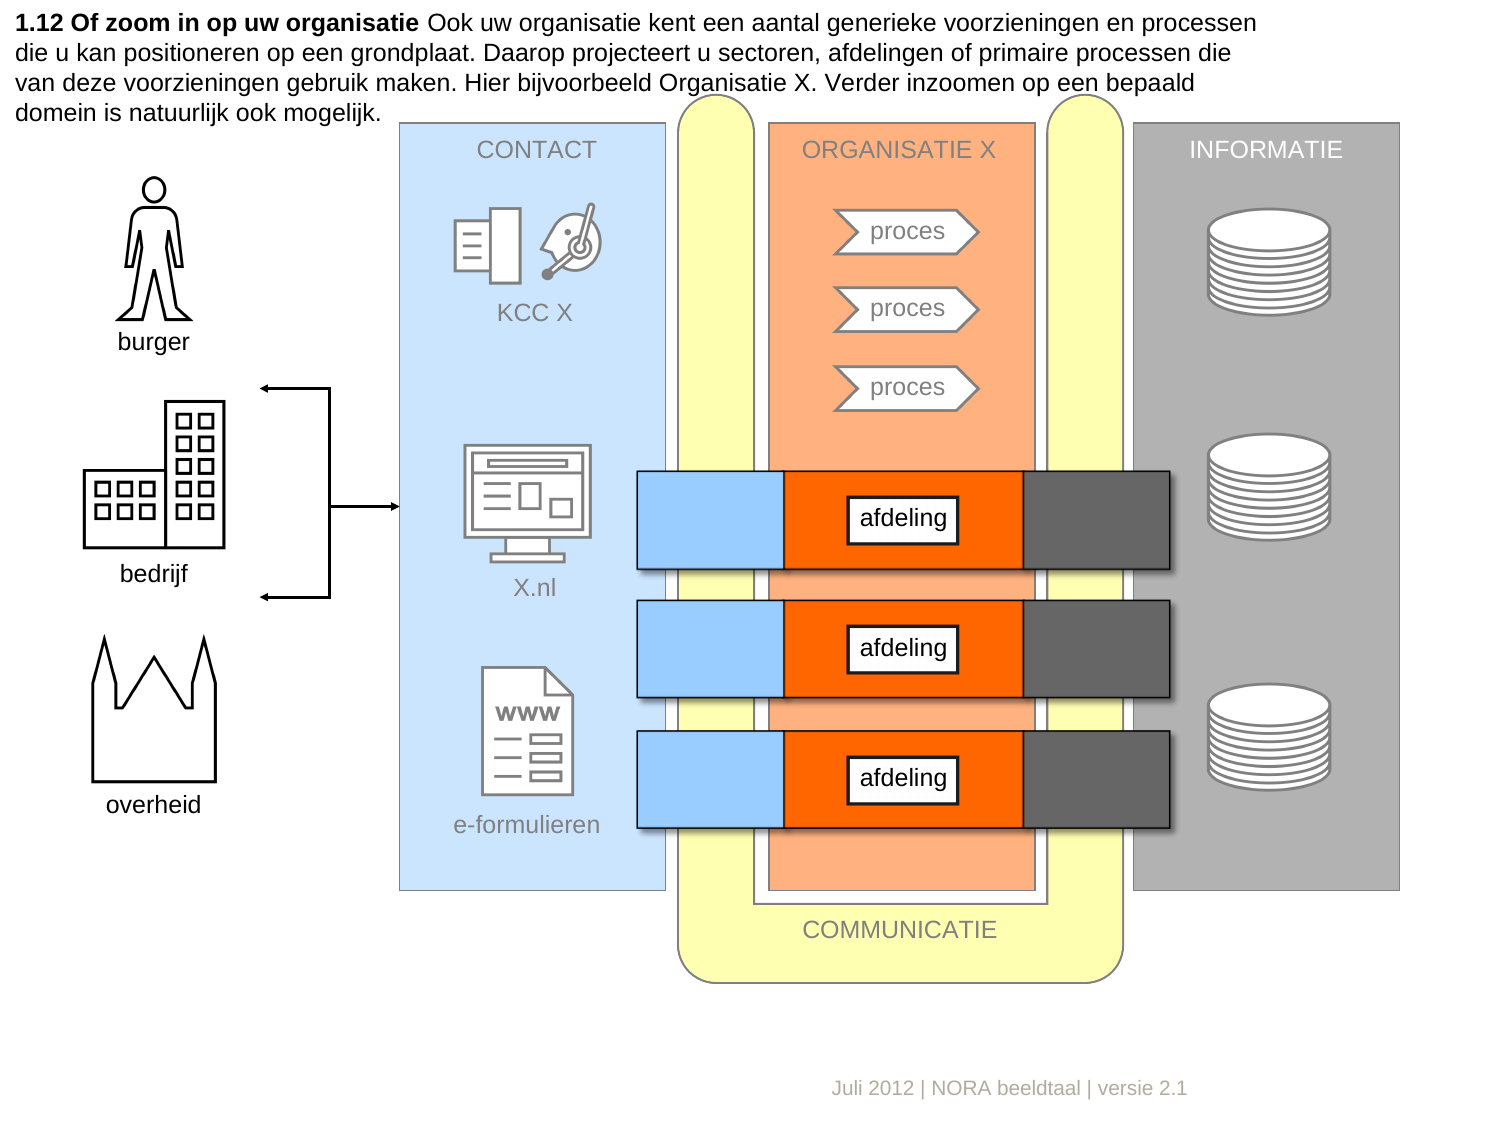

# 1.12 Of zoom in op uw organisatie Ook uw organisatie kent een aantal generieke voorzieningen en processen die u kan positioneren op een grondplaat. Daarop projecteert u sectoren, afdelingen of primaire processen die van deze voorzieningen gebruik maken. Hier bijvoorbeeld Organisatie X. Verder inzoomen op een bepaald domein is natuurlijk ook mogelijk.
CONTACT
ORGANISATIE X
INFORMATIE
burger
proces
proces
KCC X
proces
bedrijf
afdeling
X.nl
afdeling
overheid
afdeling
e-formulieren
COMMUNICATIE